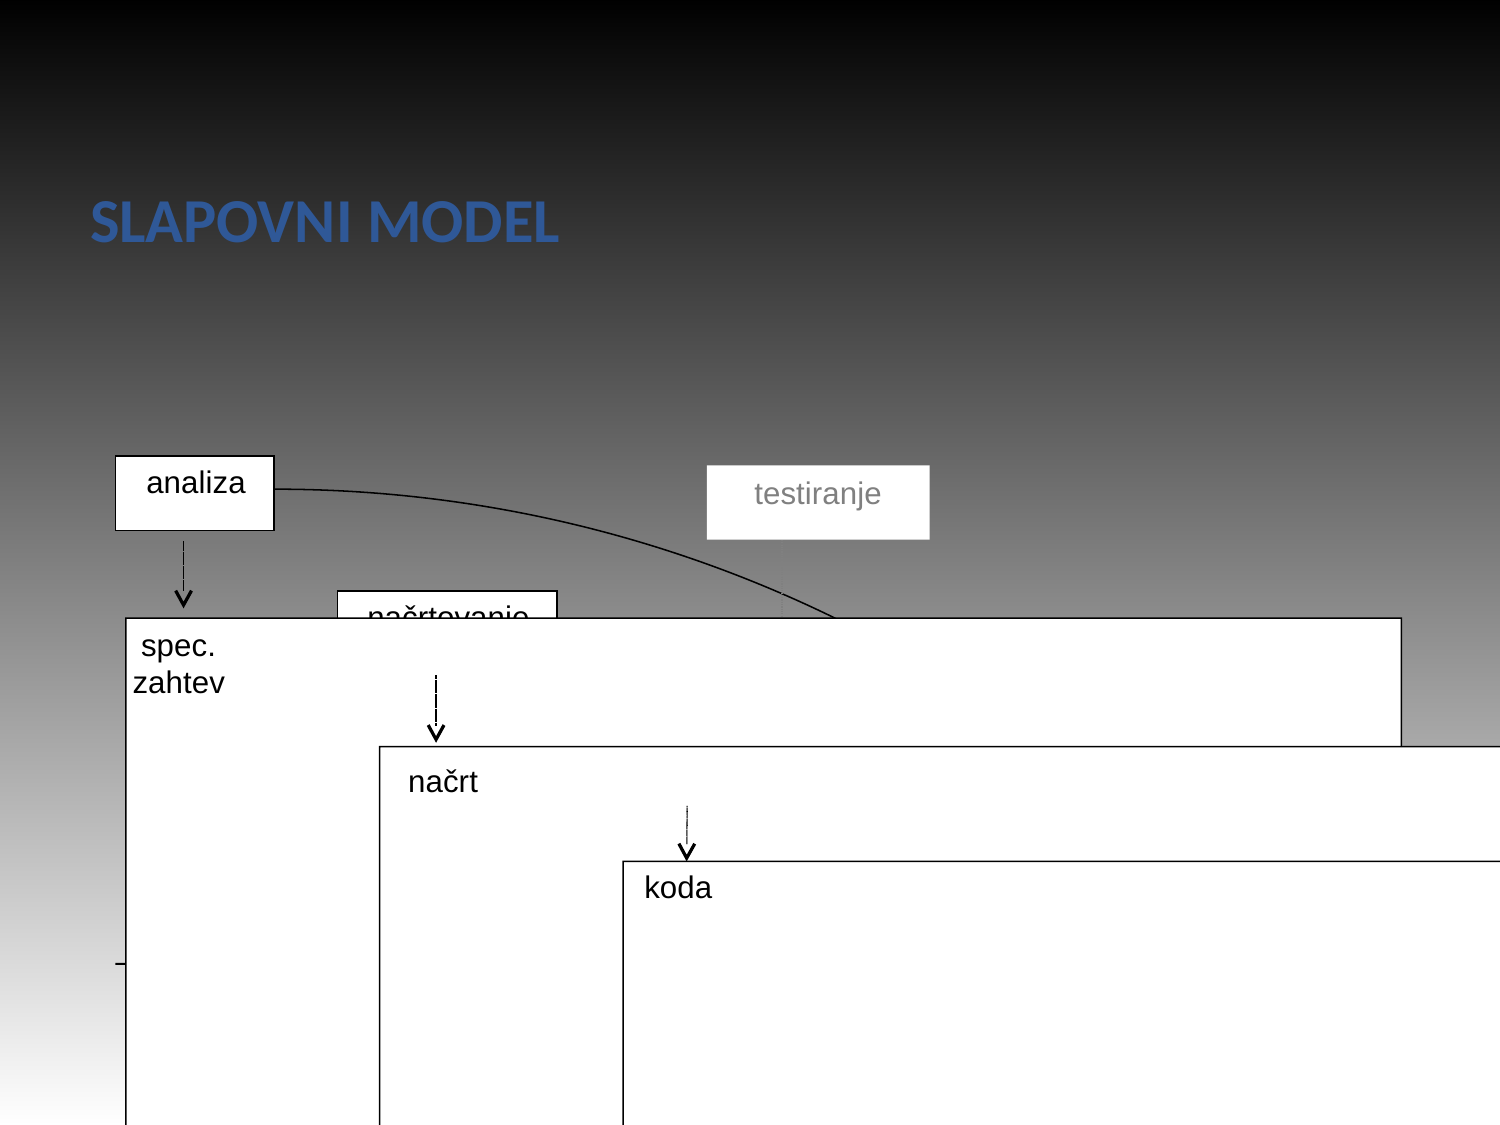

# SLAPOVNI MODEL
analiza
testiranje
načrtovanje
spec.
zahtev
izvedba
načrt
vpeljava
koda
čas